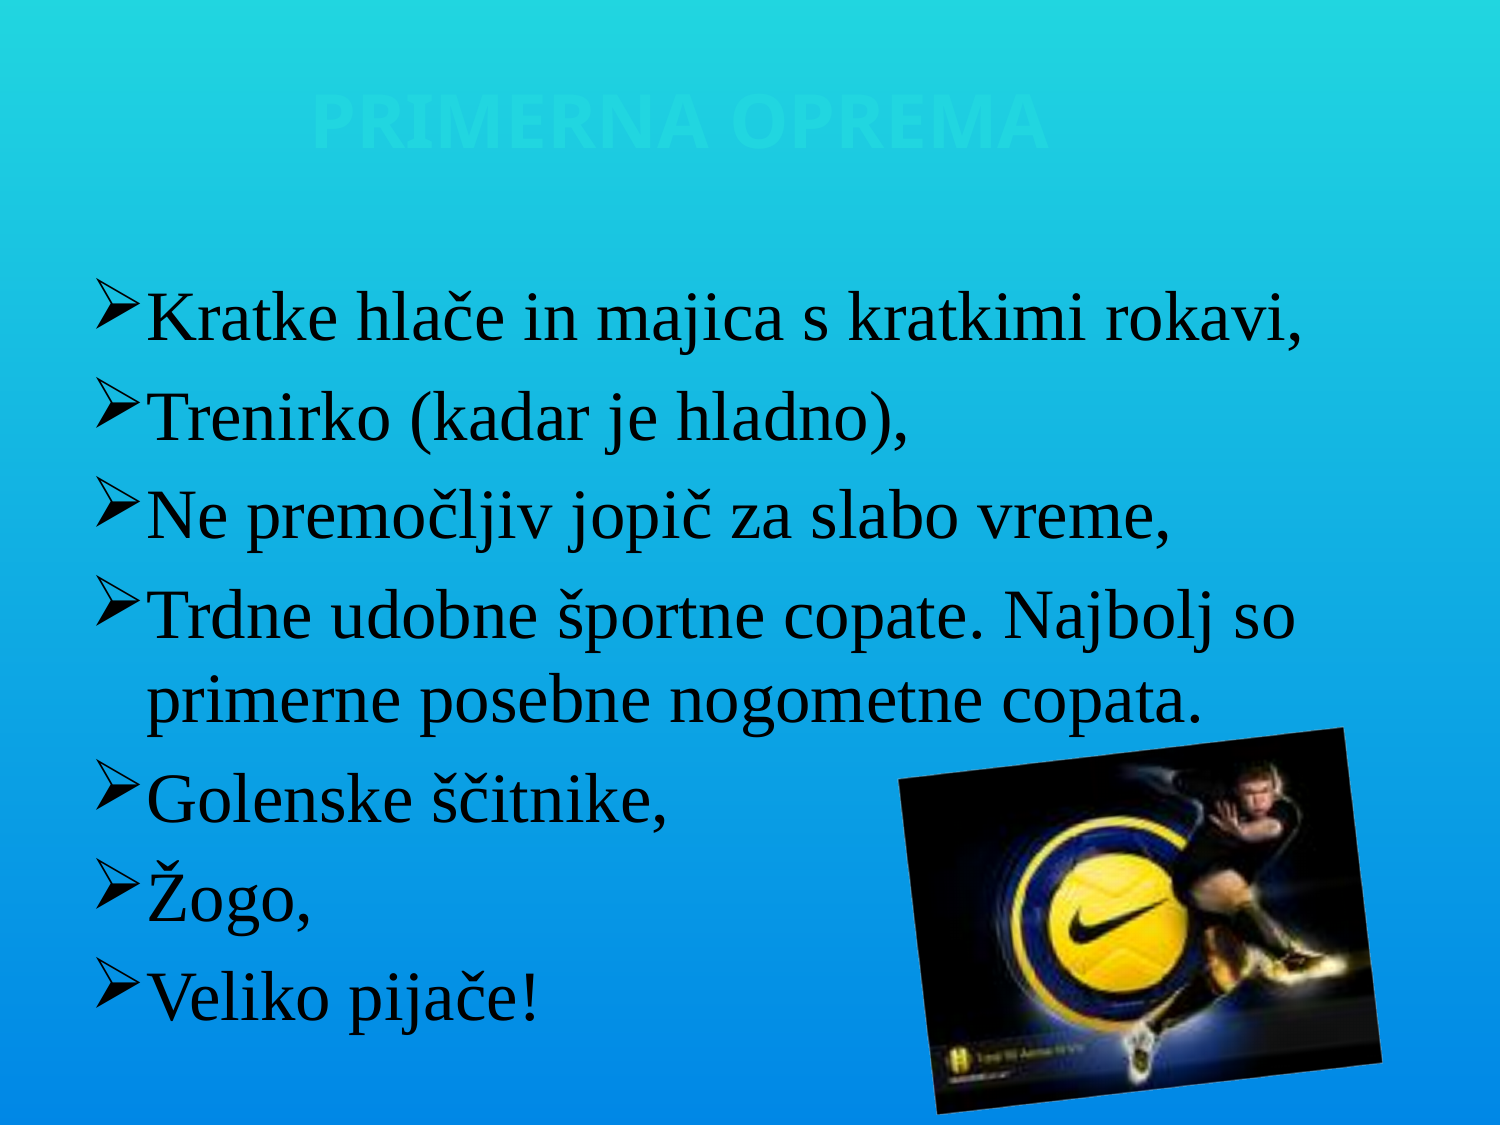

PRIMERNA OPREMA
# Kratke hlače in majica s kratkimi rokavi,
Trenirko (kadar je hladno),
Ne premočljiv jopič za slabo vreme,
Trdne udobne športne copate. Najbolj so primerne posebne nogometne copata.
Golenske ščitnike,
Žogo,
Veliko pijače!